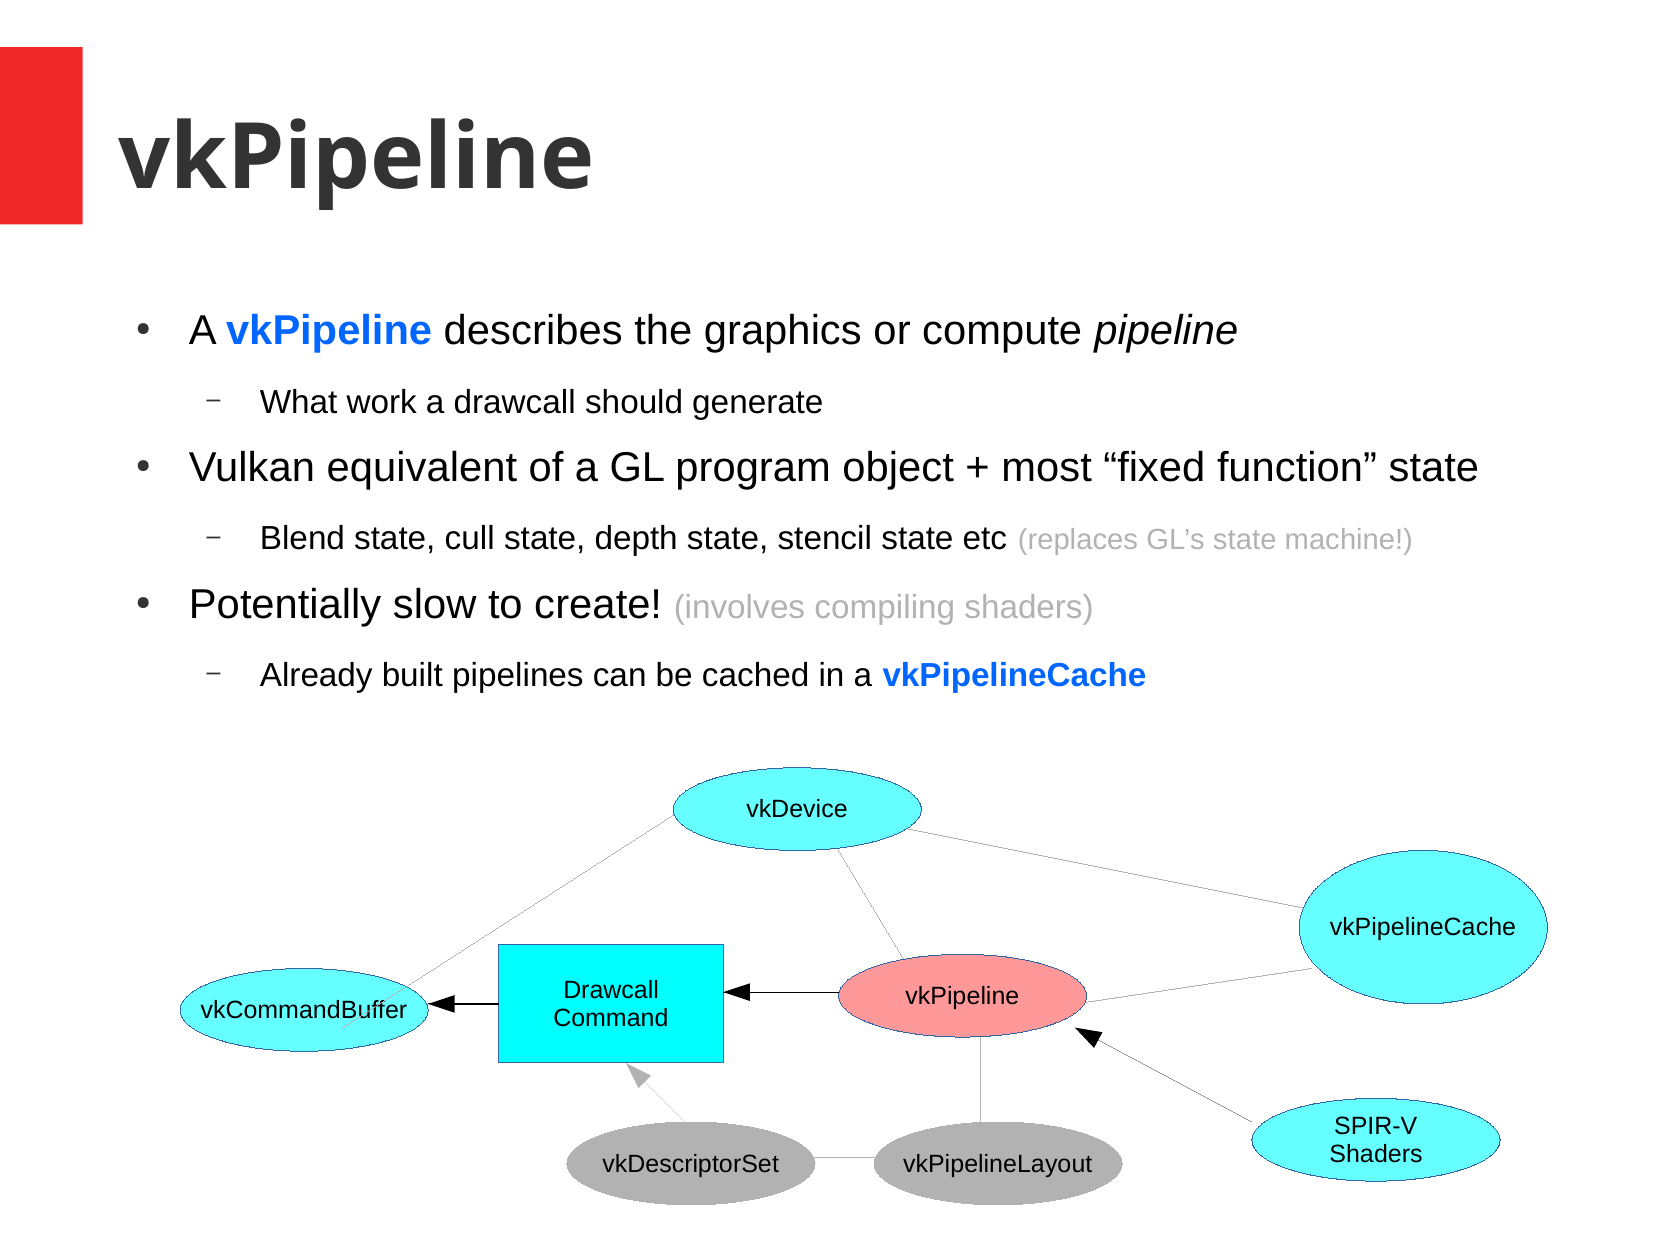

# vkPipeline
A vkPipeline describes the graphics or compute pipeline
What work a drawcall should generate
Vulkan equivalent of a GL program object + most “fixed function” state
Blend state, cull state, depth state, stencil state etc (replaces GL’s state machine!)
Potentially slow to create! (involves compiling shaders)
Already built pipelines can be cached in a vkPipelineCache
vkDevice
vkPipelineCache
Drawcall
Command
vkPipeline
vkCommandBuffer
SPIR-V
Shaders
vkDescriptorSet
vkPipelineLayout